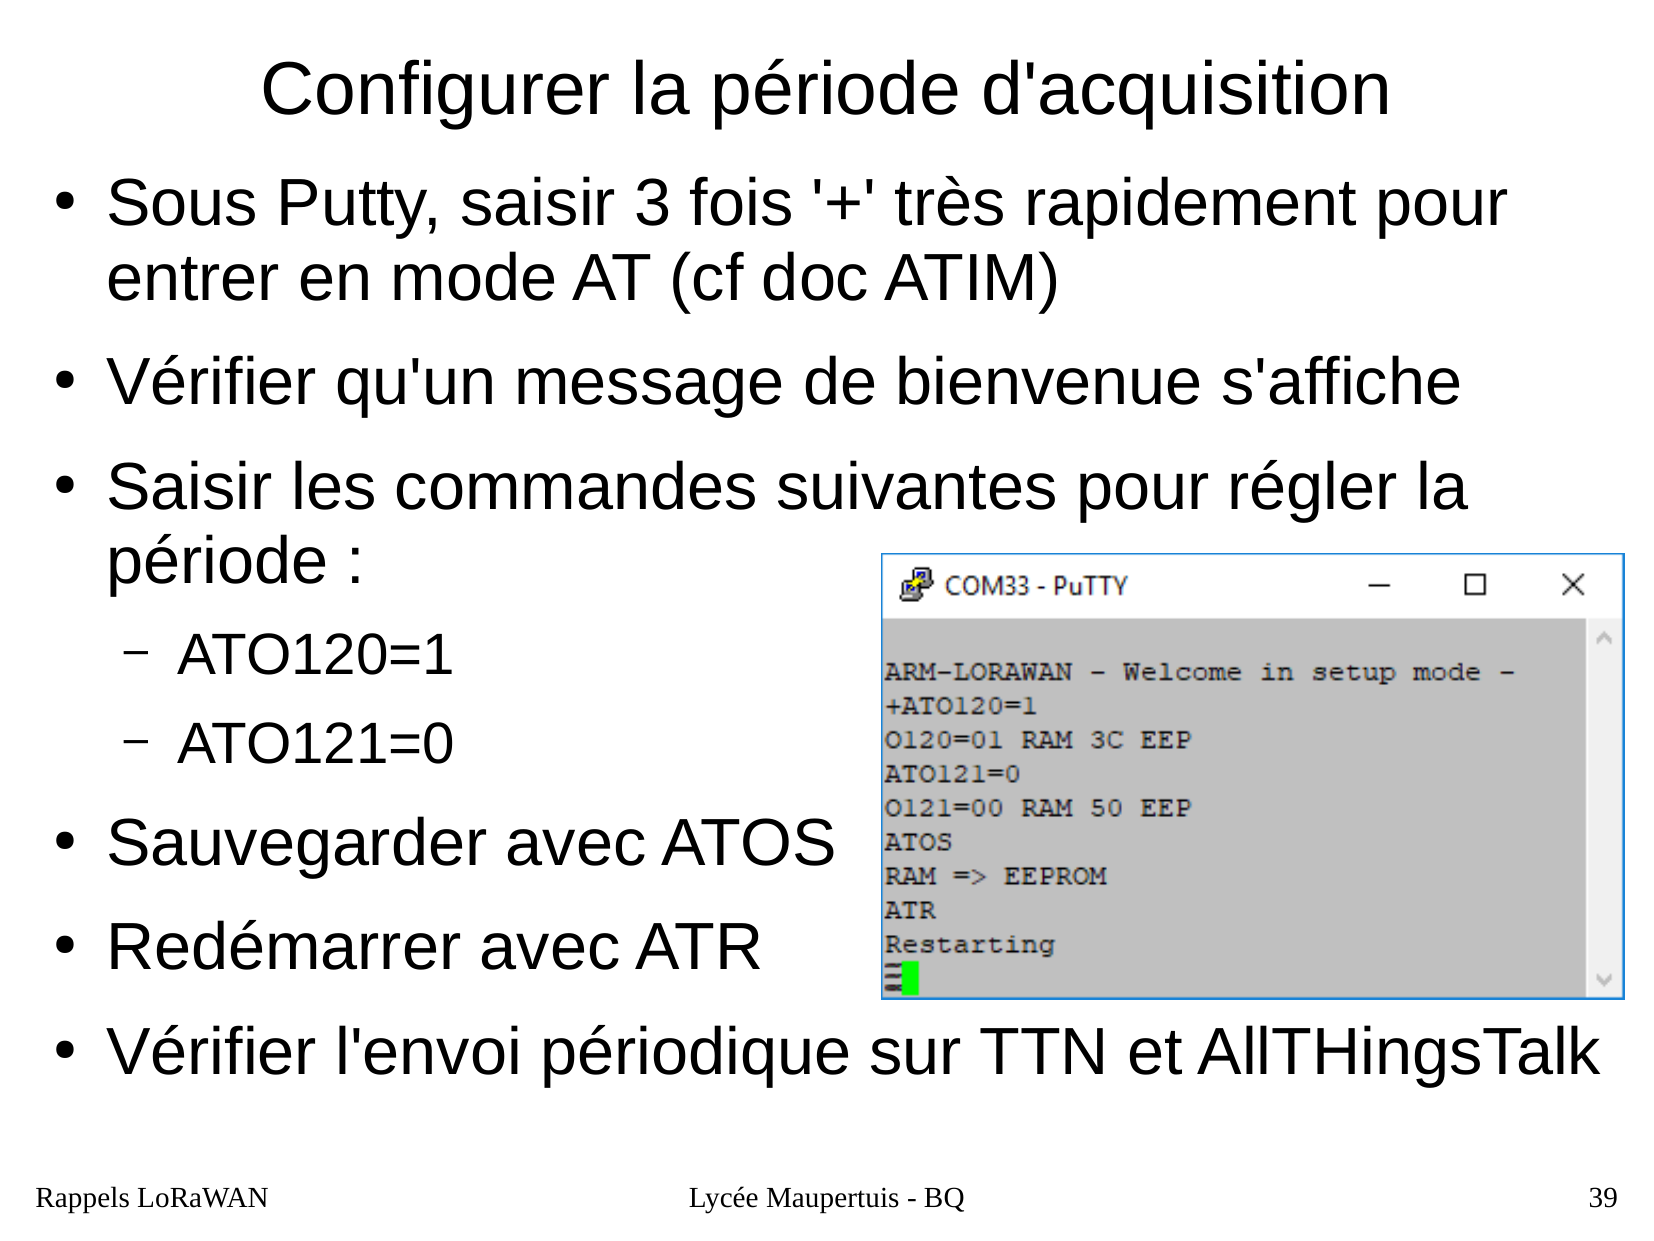

# Configurer la période d'acquisition
Sous Putty, saisir 3 fois '+' très rapidement pour entrer en mode AT (cf doc ATIM)
Vérifier qu'un message de bienvenue s'affiche
Saisir les commandes suivantes pour régler la période :
ATO120=1
ATO121=0
Sauvegarder avec ATOS
Redémarrer avec ATR
Vérifier l'envoi périodique sur TTN et AllTHingsTalk
Rappels LoRaWAN
Lycée Maupertuis - BQ
39